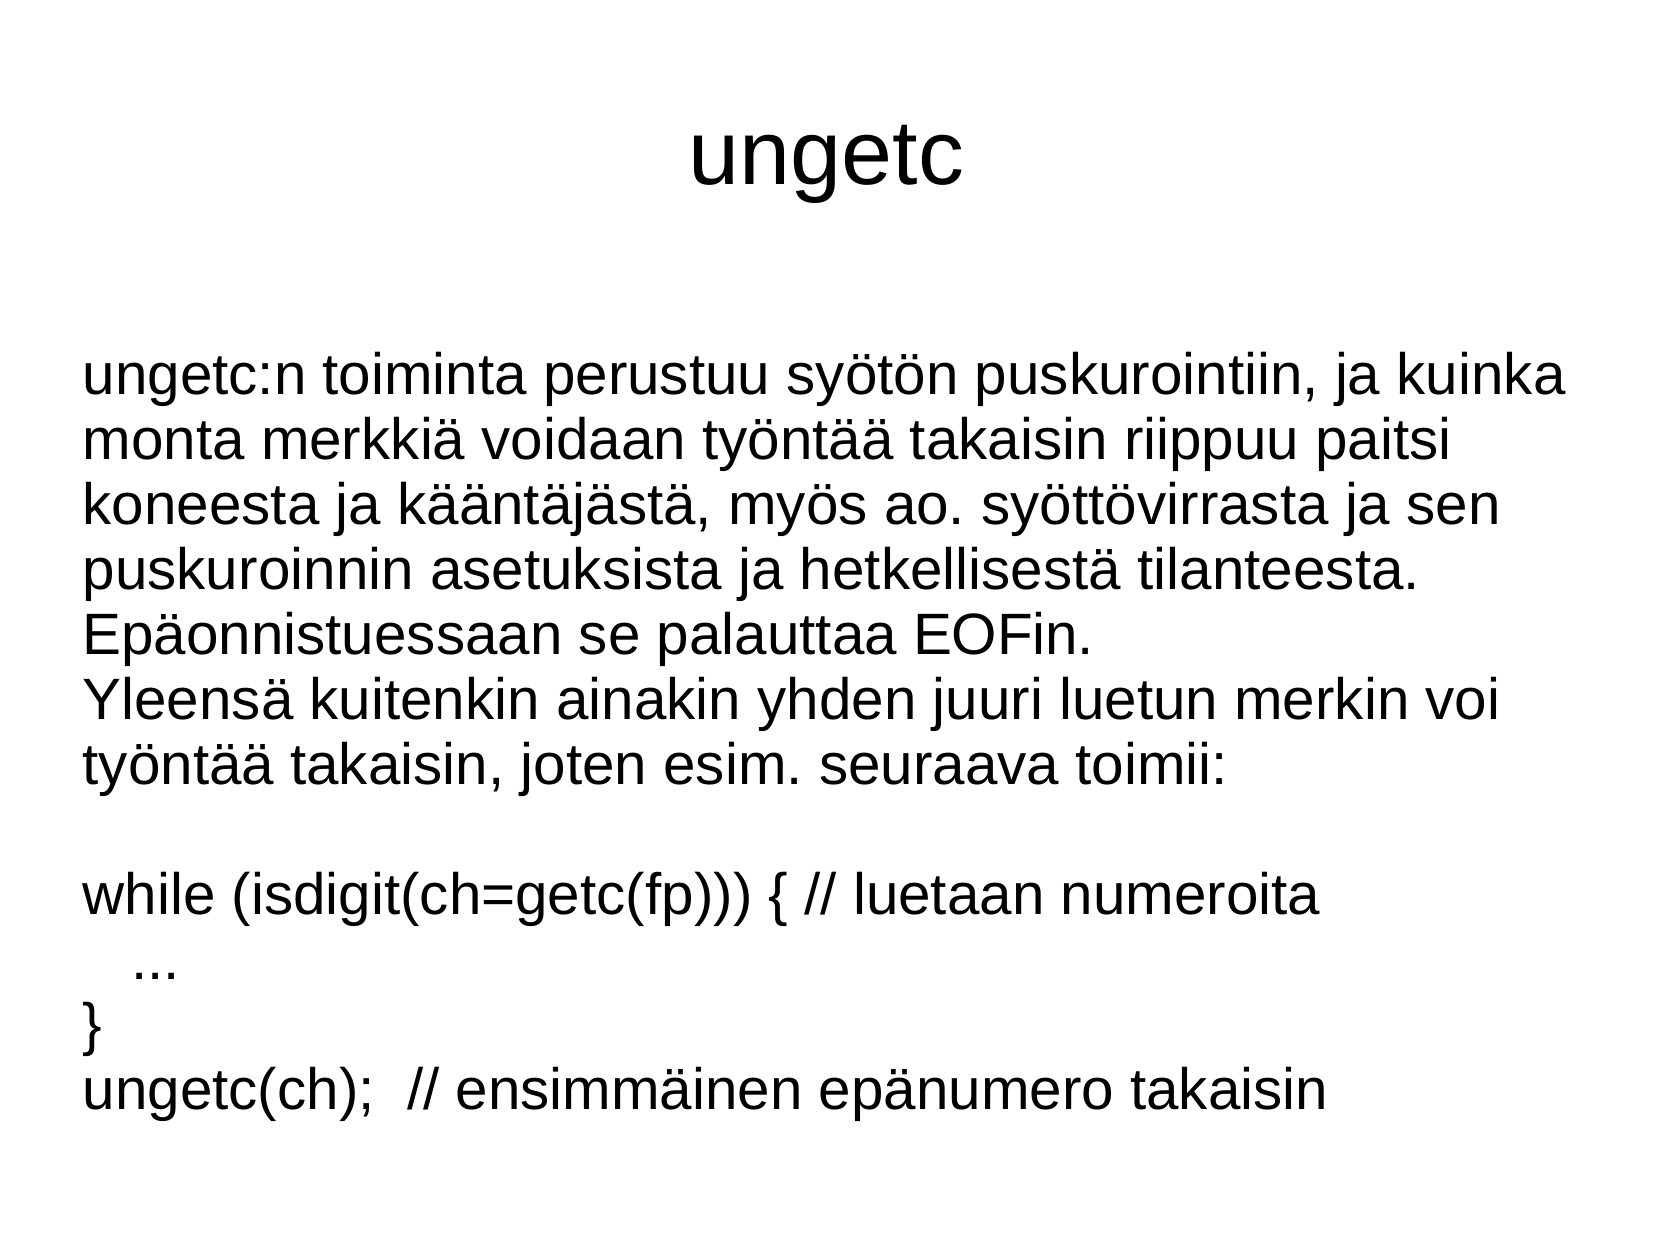

# ungetc
ungetc:n toiminta perustuu syötön puskurointiin, ja kuinka monta merkkiä voidaan työntää takaisin riippuu paitsi koneesta ja kääntäjästä, myös ao. syöttövirrasta ja sen puskuroinnin asetuksista ja hetkellisestä tilanteesta.
Epäonnistuessaan se palauttaa EOFin.
Yleensä kuitenkin ainakin yhden juuri luetun merkin voi työntää takaisin, joten esim. seuraava toimii:
while (isdigit(ch=getc(fp))) { // luetaan numeroita
 ...
}
ungetc(ch); // ensimmäinen epänumero takaisin